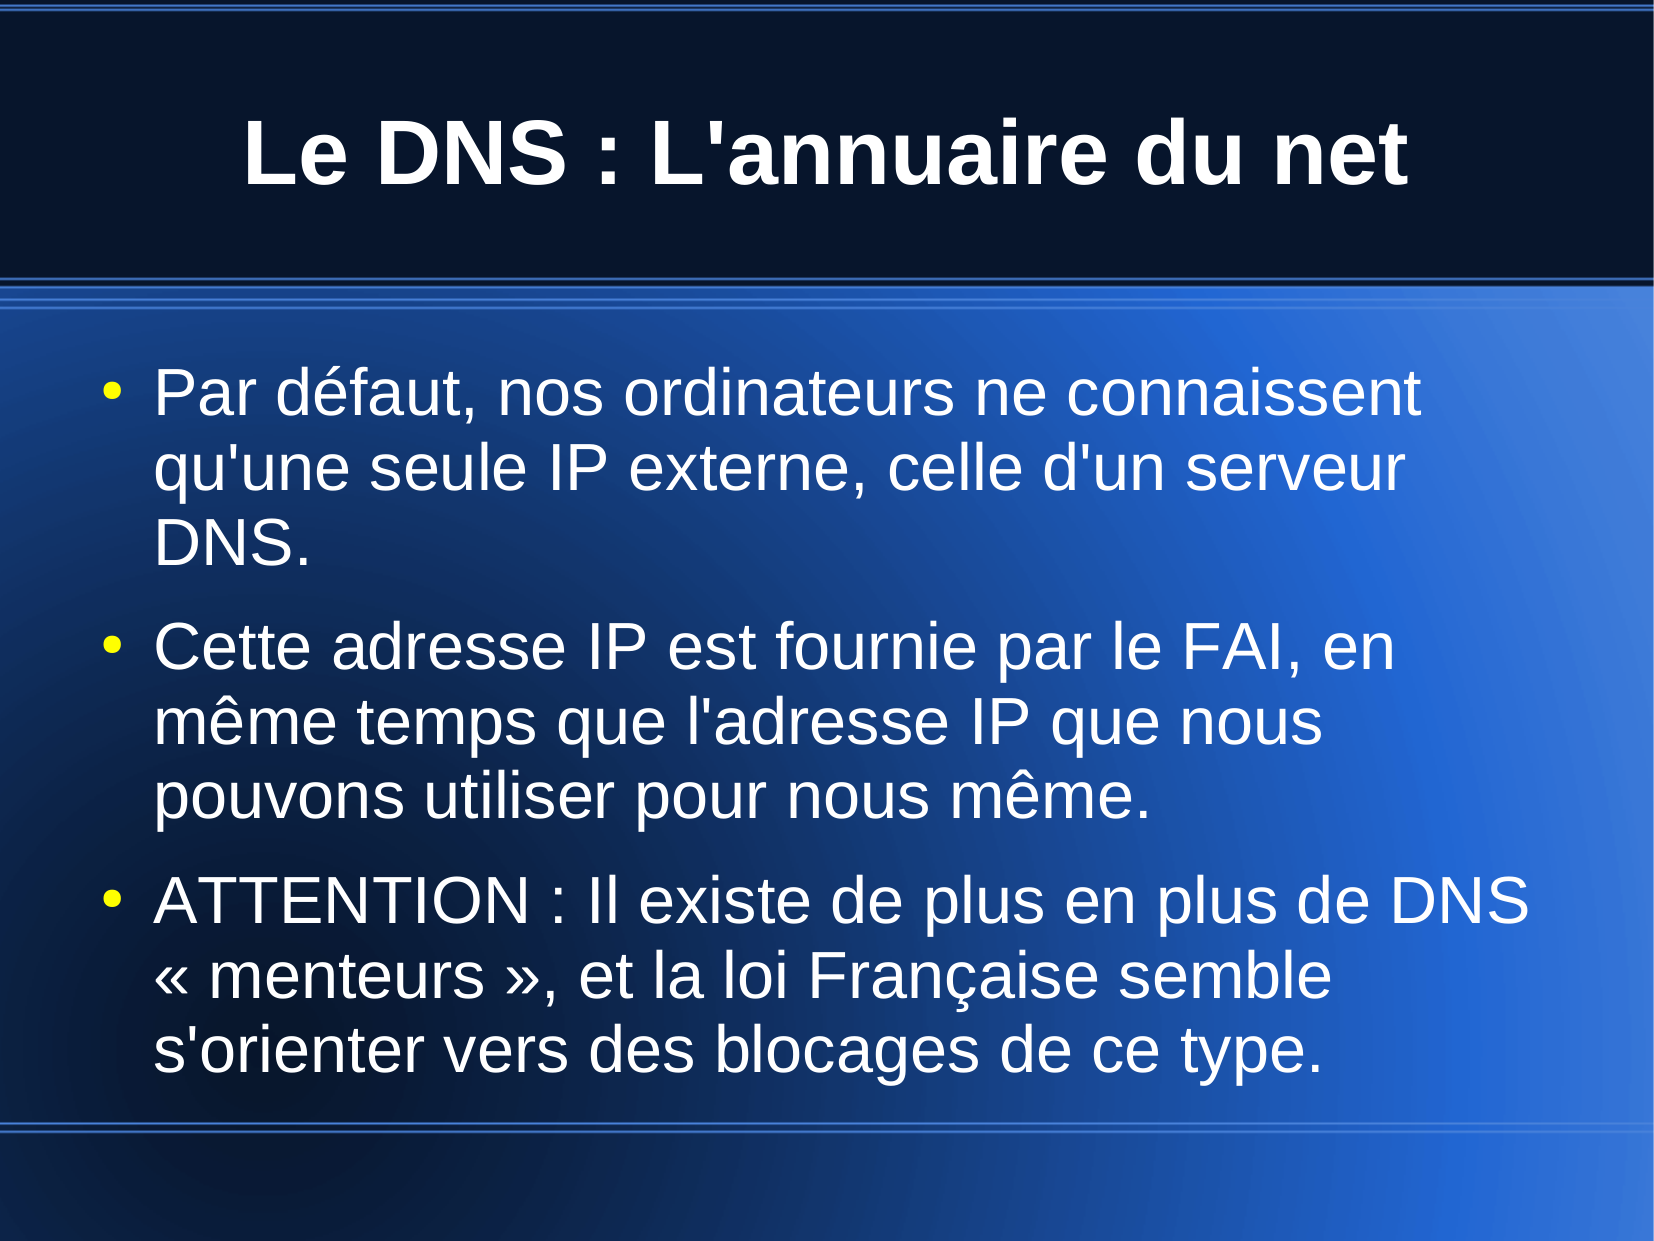

# Le DNS : L'annuaire du net
Par défaut, nos ordinateurs ne connaissent qu'une seule IP externe, celle d'un serveur DNS.
Cette adresse IP est fournie par le FAI, en même temps que l'adresse IP que nous pouvons utiliser pour nous même.
ATTENTION : Il existe de plus en plus de DNS « menteurs », et la loi Française semble s'orienter vers des blocages de ce type.